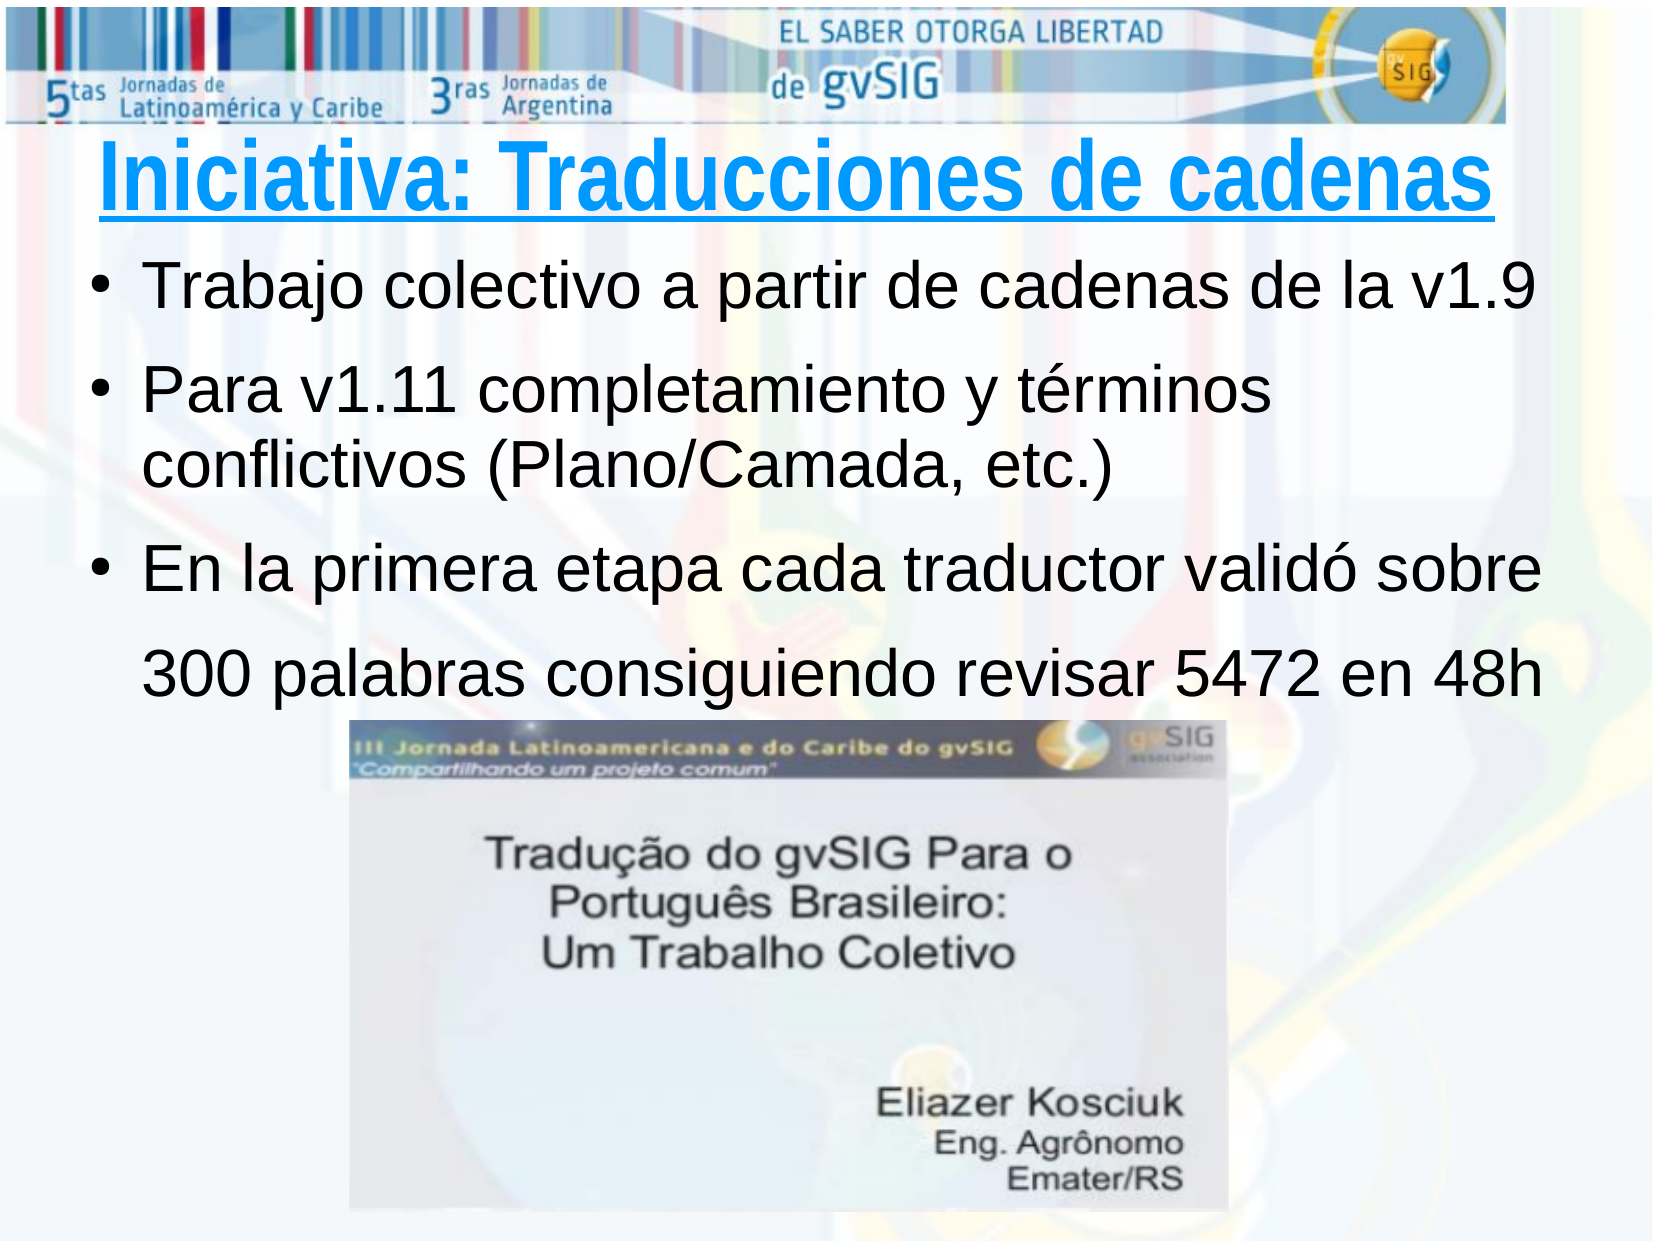

# Iniciativa: Traducciones de cadenas
Trabajo colectivo a partir de cadenas de la v1.9
Para v1.11 completamiento y términos conflictivos (Plano/Camada, etc.)
En la primera etapa cada traductor validó sobre
300 palabras consiguiendo revisar 5472 en 48h